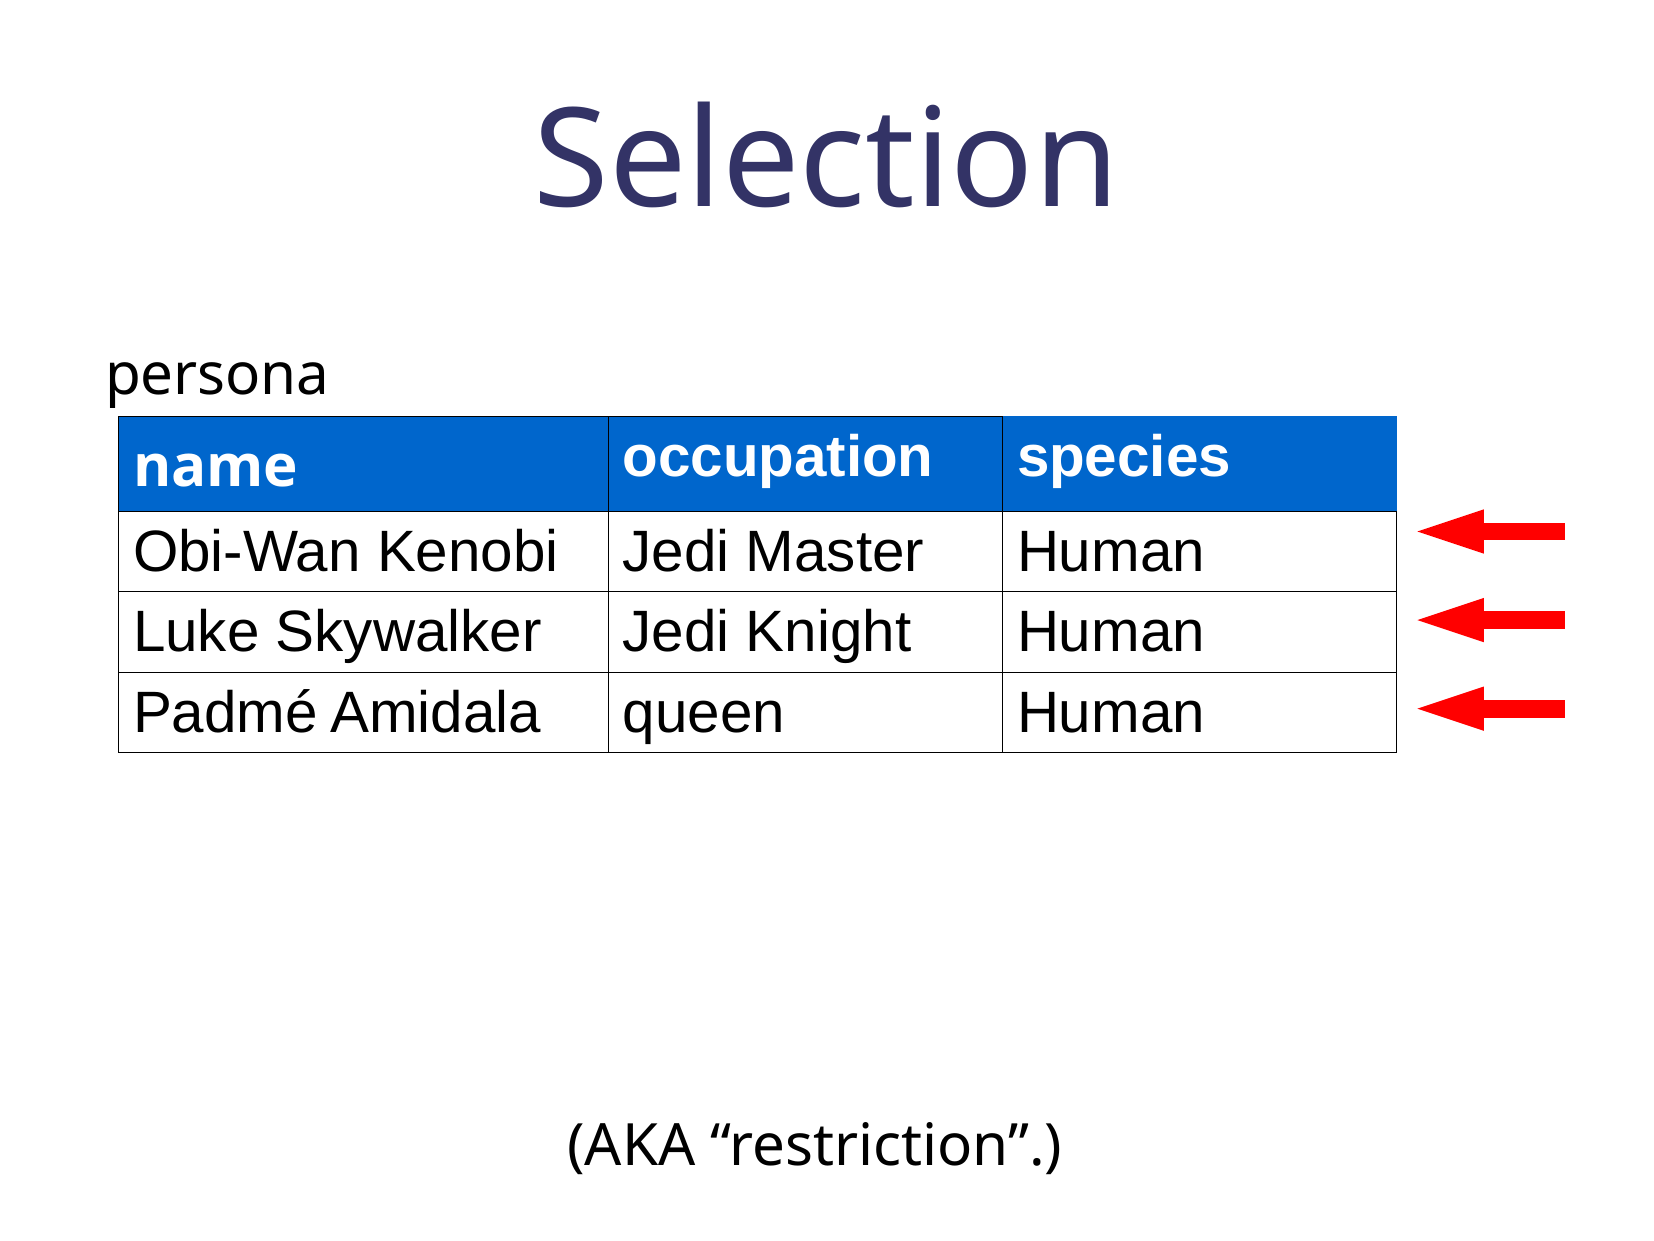

# Selection
 persona
| name | occupation | species |
| --- | --- | --- |
| Obi-Wan Kenobi | Jedi Master | Human |
| Luke Skywalker | Jedi Knight | Human |
| Padmé Amidala | queen | Human |
(AKA “restriction”.)